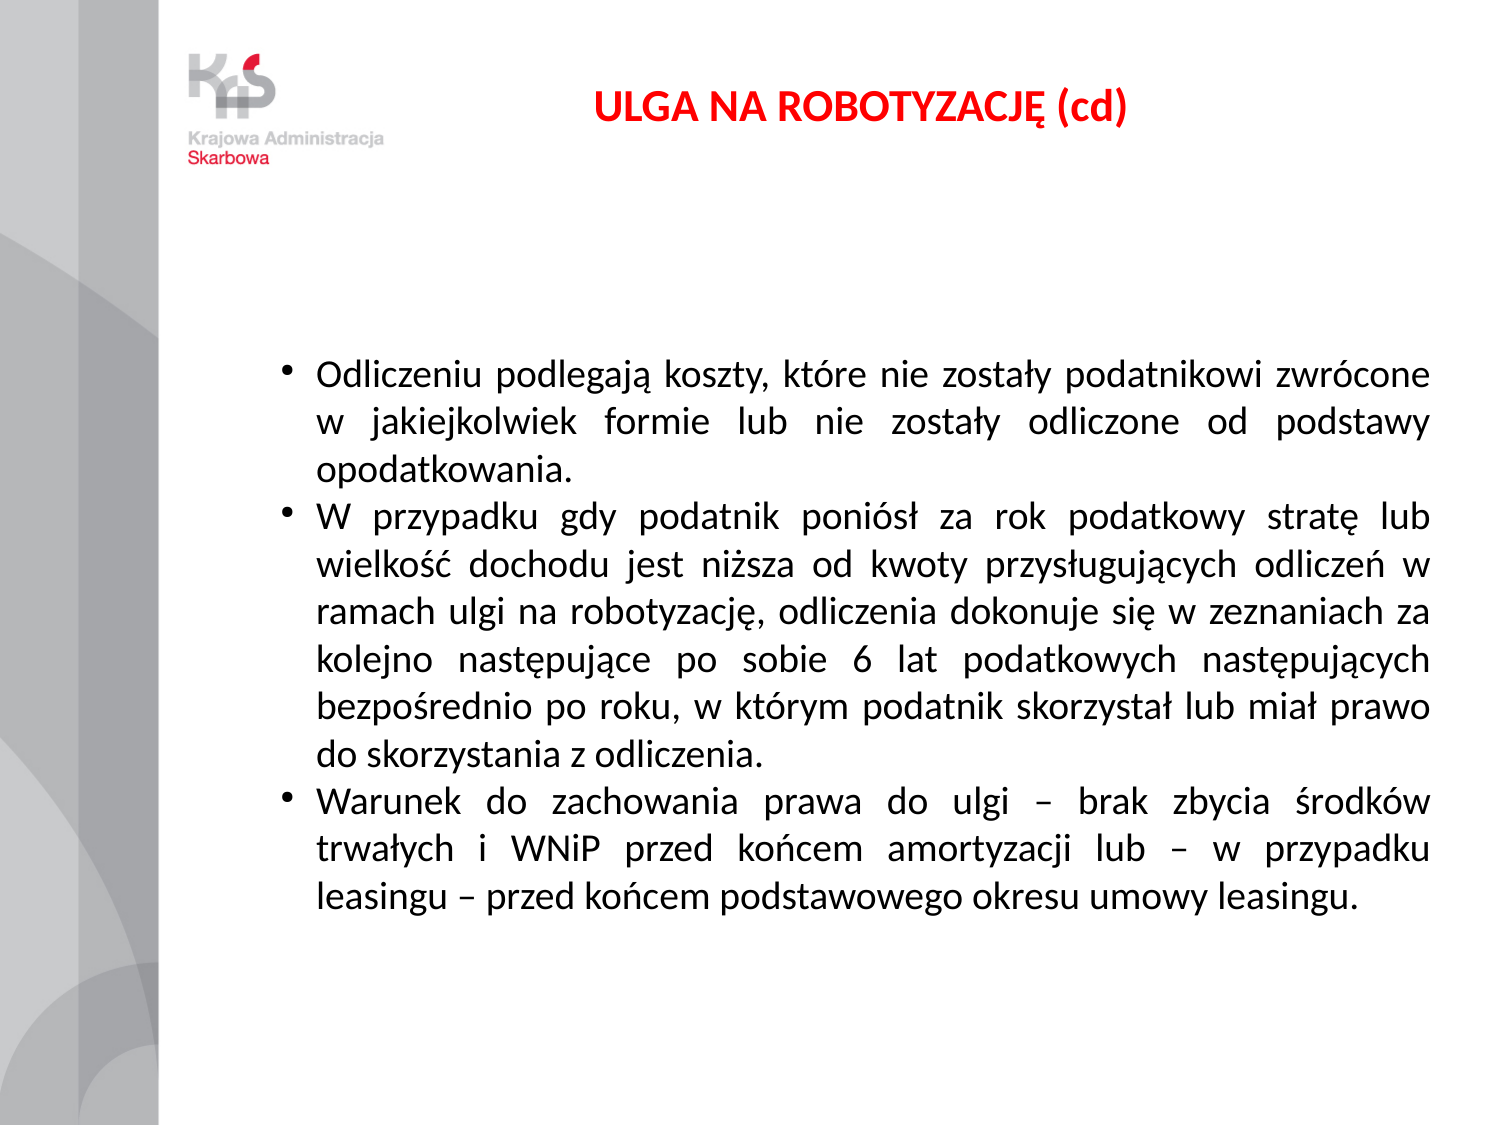

# ULGA NA ROBOTYZACJĘ (cd)
Odliczeniu podlegają koszty, które nie zostały podatnikowi zwrócone w jakiejkolwiek formie lub nie zostały odliczone od podstawy opodatkowania.
W przypadku gdy podatnik poniósł za rok podatkowy stratę lub wielkość dochodu jest niższa od kwoty przysługujących odliczeń w ramach ulgi na robotyzację, odliczenia dokonuje się w zeznaniach za kolejno następujące po sobie 6 lat podatkowych następujących bezpośrednio po roku, w którym podatnik skorzystał lub miał prawo do skorzystania z odliczenia.
Warunek do zachowania prawa do ulgi – brak zbycia środków trwałych i WNiP przed końcem amortyzacji lub – w przypadku leasingu – przed końcem podstawowego okresu umowy leasingu.